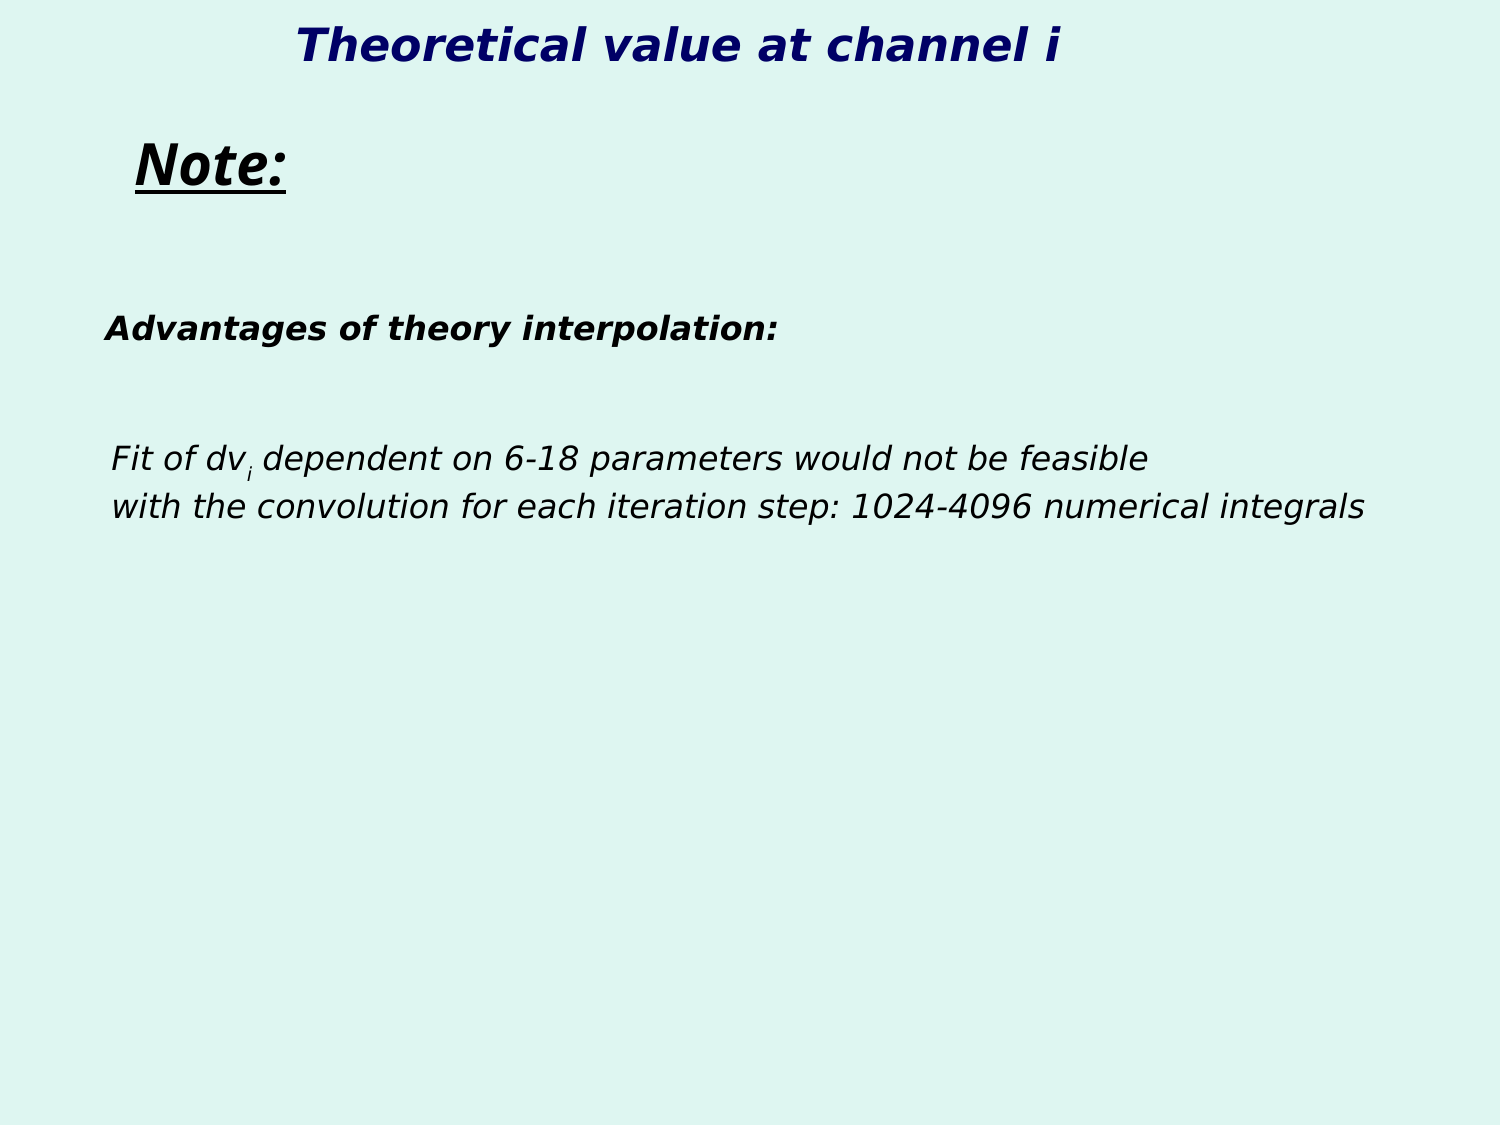

Theoretical value at channel i
Note:
Advantages of theory interpolation:
Fit of dvi dependent on 6-18 parameters would not be feasible
with the convolution for each iteration step: 1024-4096 numerical integrals